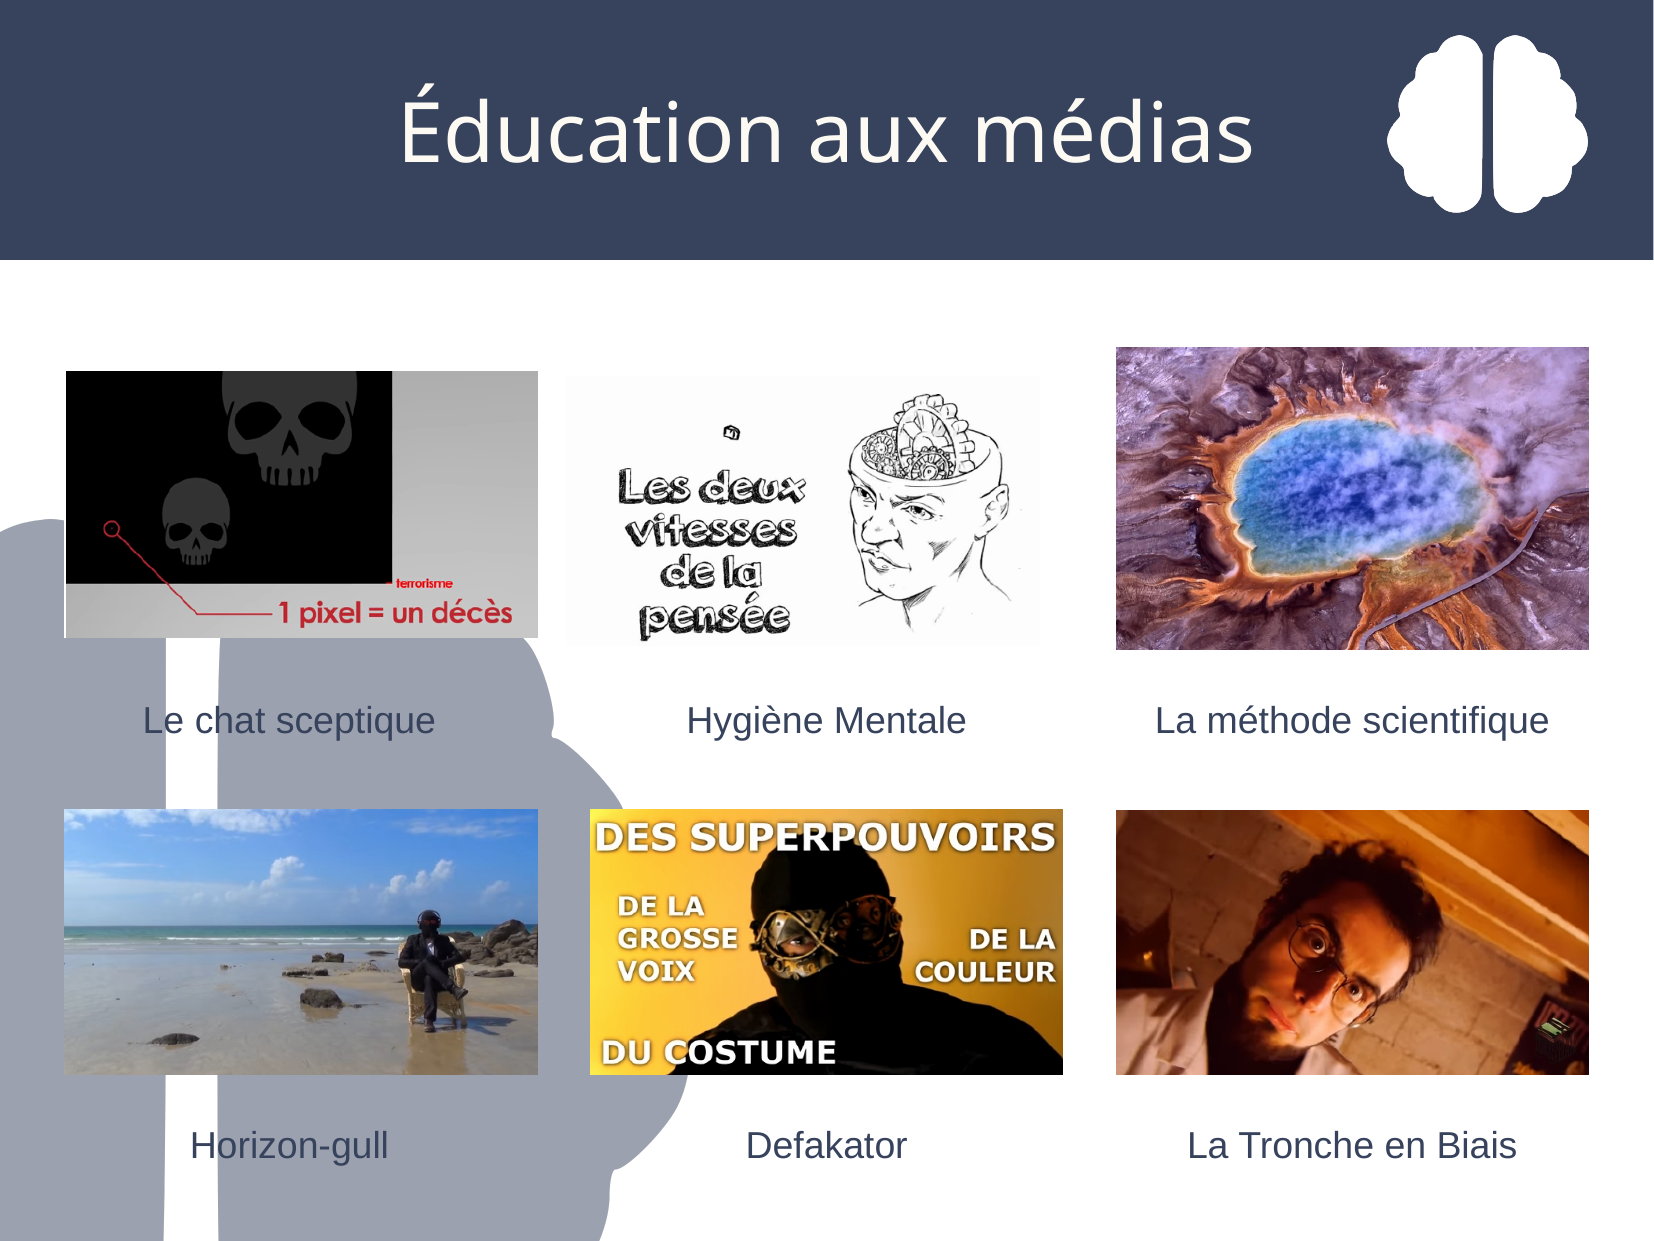

# Éducation aux médias
Le chat sceptique
Hygiène Mentale
La méthode scientifique
Horizon-gull
Defakator
La Tronche en Biais